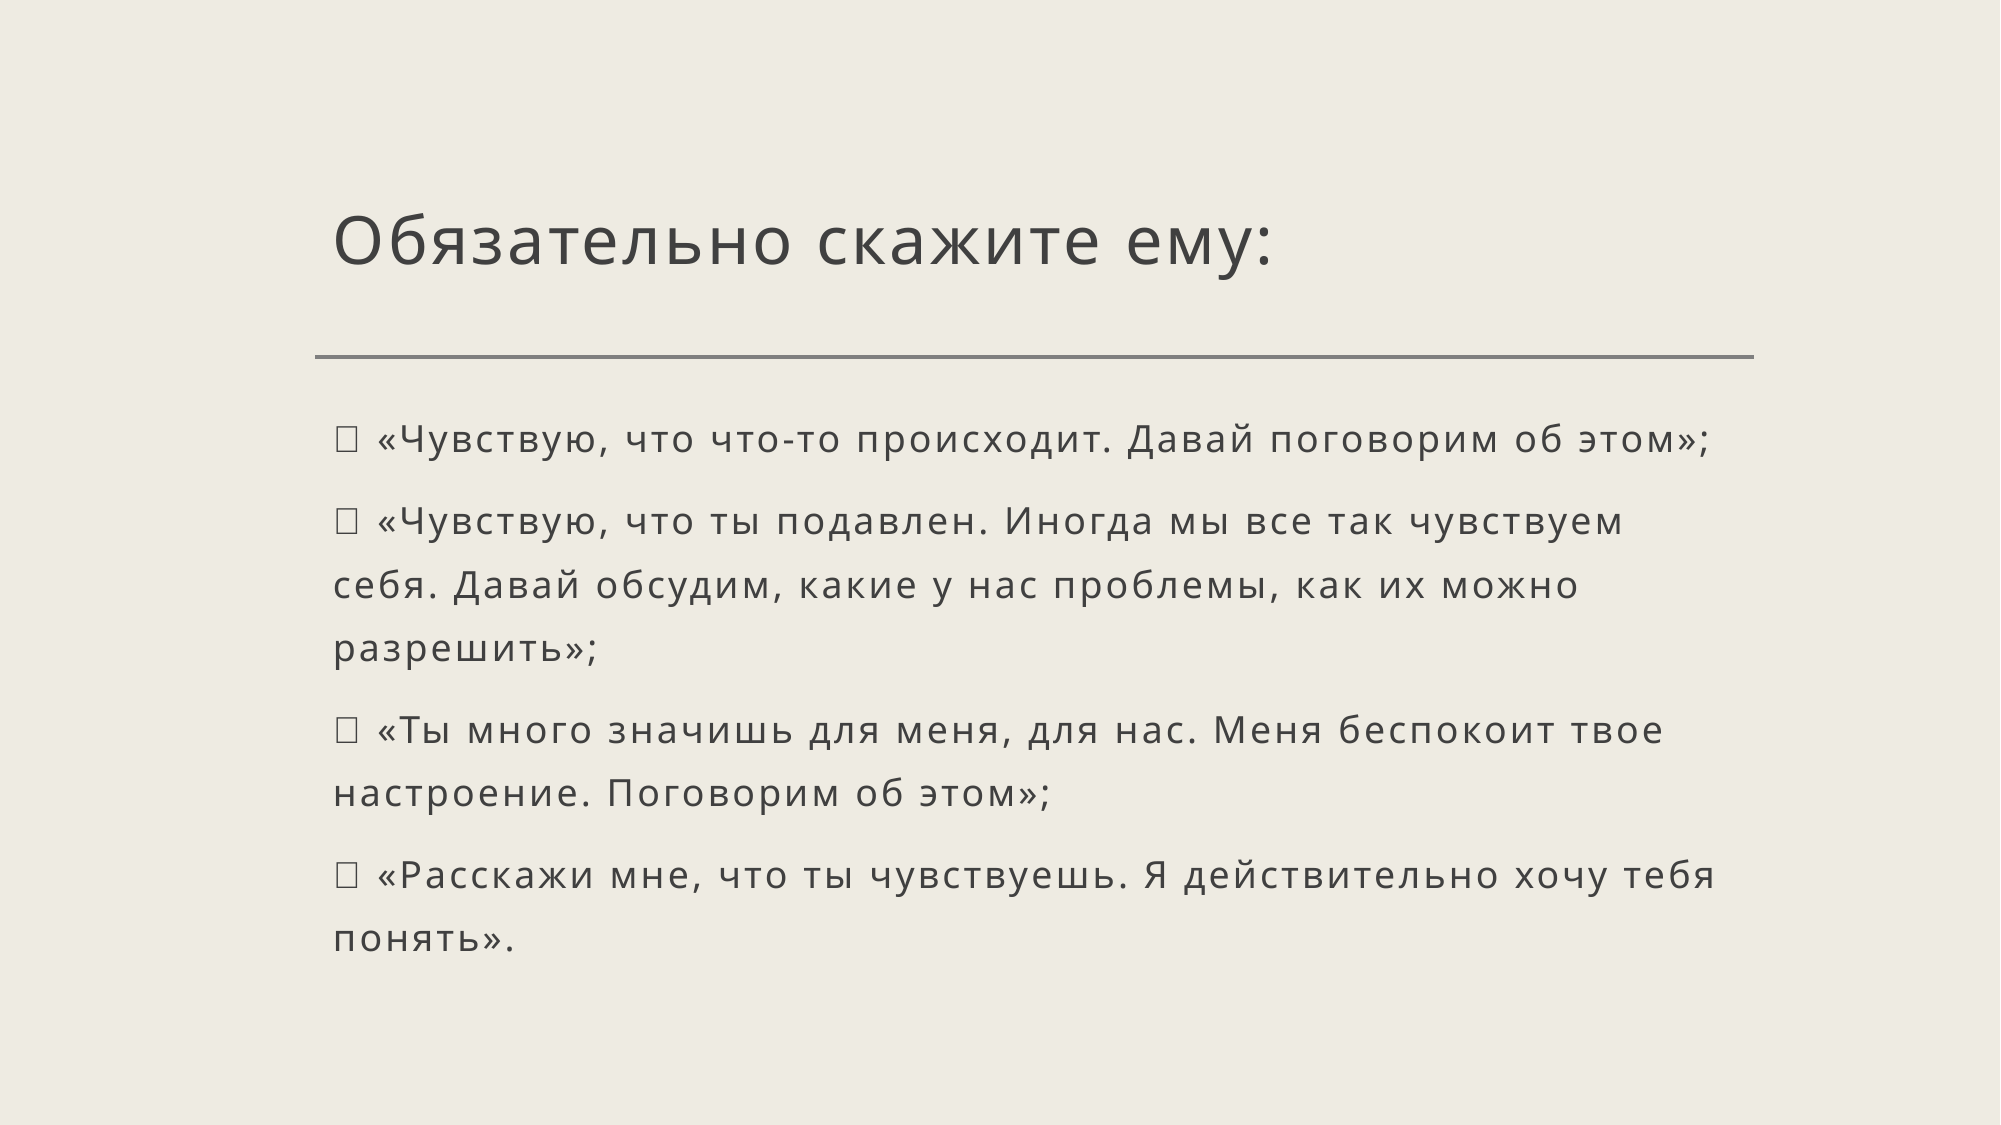

# Обязательно скажите ему:
 «Чувствую, что что-то происходит. Давай поговорим об этом»;
 «Чувствую, что ты подавлен. Иногда мы все так чувствуем себя. Давай обсудим, какие у нас проблемы, как их можно разрешить»;
 «Ты много значишь для меня, для нас. Меня беспокоит твое настроение. Поговорим об этом»;
 «Расскажи мне, что ты чувствуешь. Я действительно хочу тебя понять».